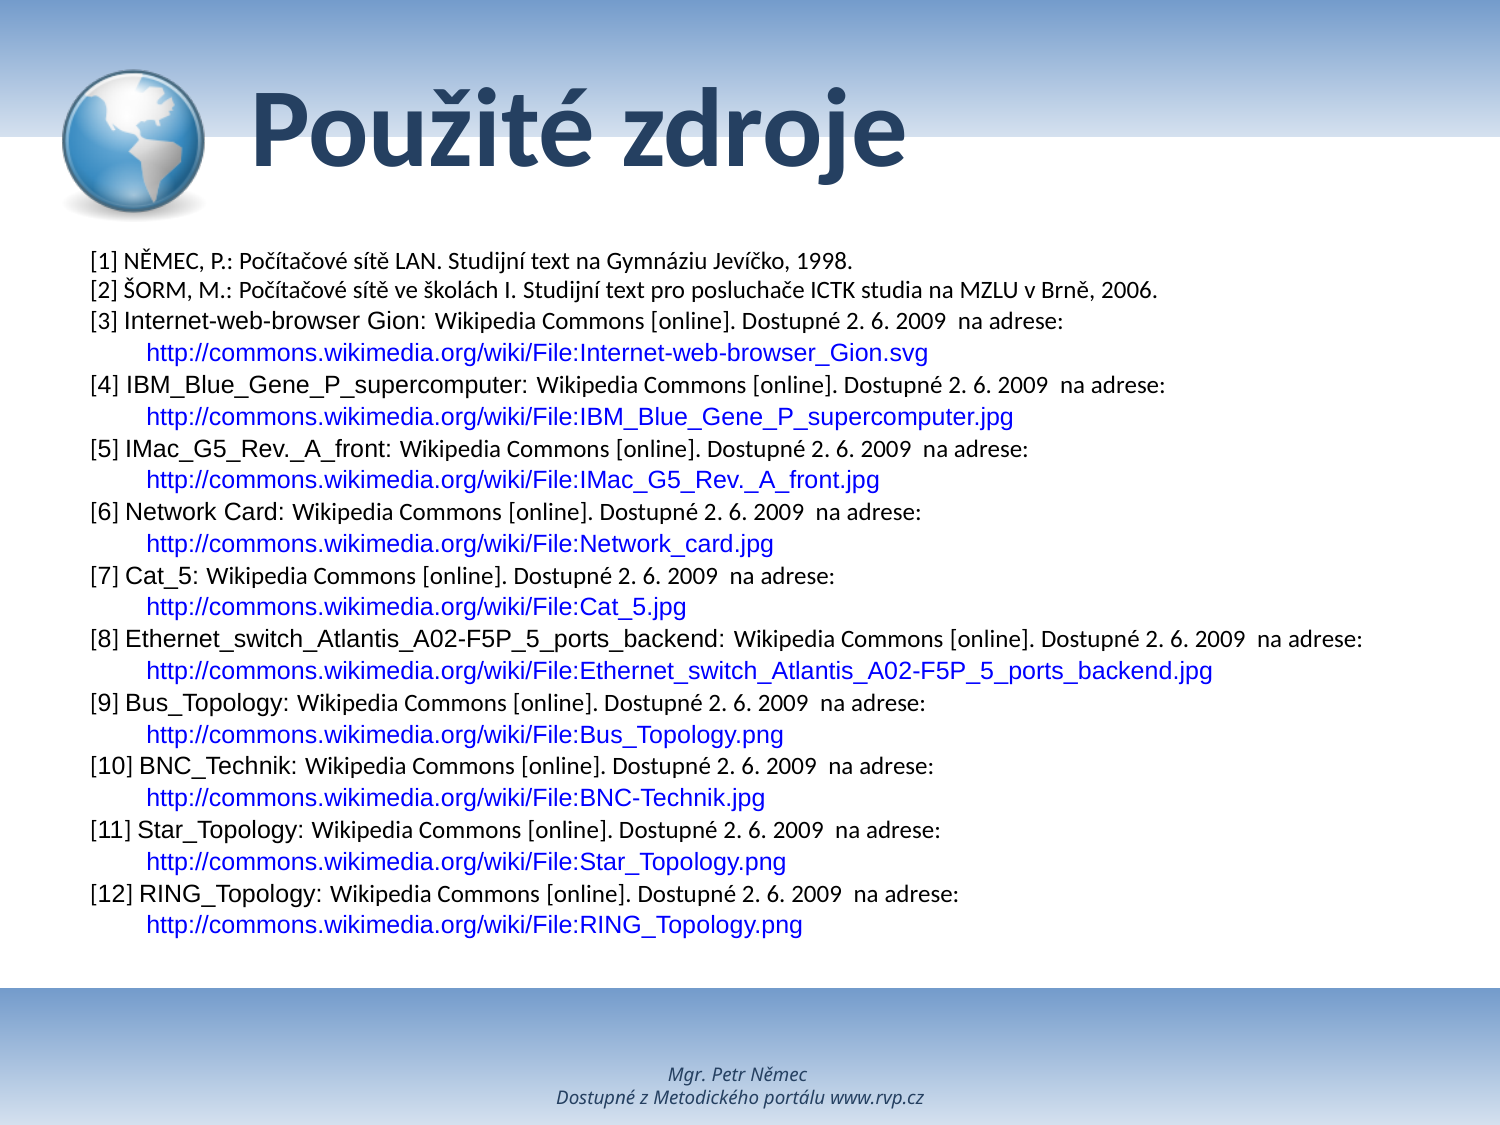

# Použité zdroje
[1] NĚMEC, P.: Počítačové sítě LAN. Studijní text na Gymnáziu Jevíčko, 1998.
[2] ŠORM, M.: Počítačové sítě ve školách I. Studijní text pro posluchače ICTK studia na MZLU v Brně, 2006.
[3] Internet-web-browser Gion: Wikipedia Commons [online]. Dostupné 2. 6. 2009 na adrese:
	http://commons.wikimedia.org/wiki/File:Internet-web-browser_Gion.svg
[4] IBM_Blue_Gene_P_supercomputer: Wikipedia Commons [online]. Dostupné 2. 6. 2009 na adrese:
	http://commons.wikimedia.org/wiki/File:IBM_Blue_Gene_P_supercomputer.jpg
[5] IMac_G5_Rev._A_front: Wikipedia Commons [online]. Dostupné 2. 6. 2009 na adrese:
	http://commons.wikimedia.org/wiki/File:IMac_G5_Rev._A_front.jpg
[6] Network Card: Wikipedia Commons [online]. Dostupné 2. 6. 2009 na adrese:
	http://commons.wikimedia.org/wiki/File:Network_card.jpg
[7] Cat_5: Wikipedia Commons [online]. Dostupné 2. 6. 2009 na adrese:
	http://commons.wikimedia.org/wiki/File:Cat_5.jpg
[8] Ethernet_switch_Atlantis_A02-F5P_5_ports_backend: Wikipedia Commons [online]. Dostupné 2. 6. 2009 na adrese:
	http://commons.wikimedia.org/wiki/File:Ethernet_switch_Atlantis_A02-F5P_5_ports_backend.jpg
[9] Bus_Topology: Wikipedia Commons [online]. Dostupné 2. 6. 2009 na adrese:
	http://commons.wikimedia.org/wiki/File:Bus_Topology.png
[10] BNC_Technik: Wikipedia Commons [online]. Dostupné 2. 6. 2009 na adrese:
	http://commons.wikimedia.org/wiki/File:BNC-Technik.jpg
[11] Star_Topology: Wikipedia Commons [online]. Dostupné 2. 6. 2009 na adrese:
	http://commons.wikimedia.org/wiki/File:Star_Topology.png
[12] RING_Topology: Wikipedia Commons [online]. Dostupné 2. 6. 2009 na adrese:
	http://commons.wikimedia.org/wiki/File:RING_Topology.png